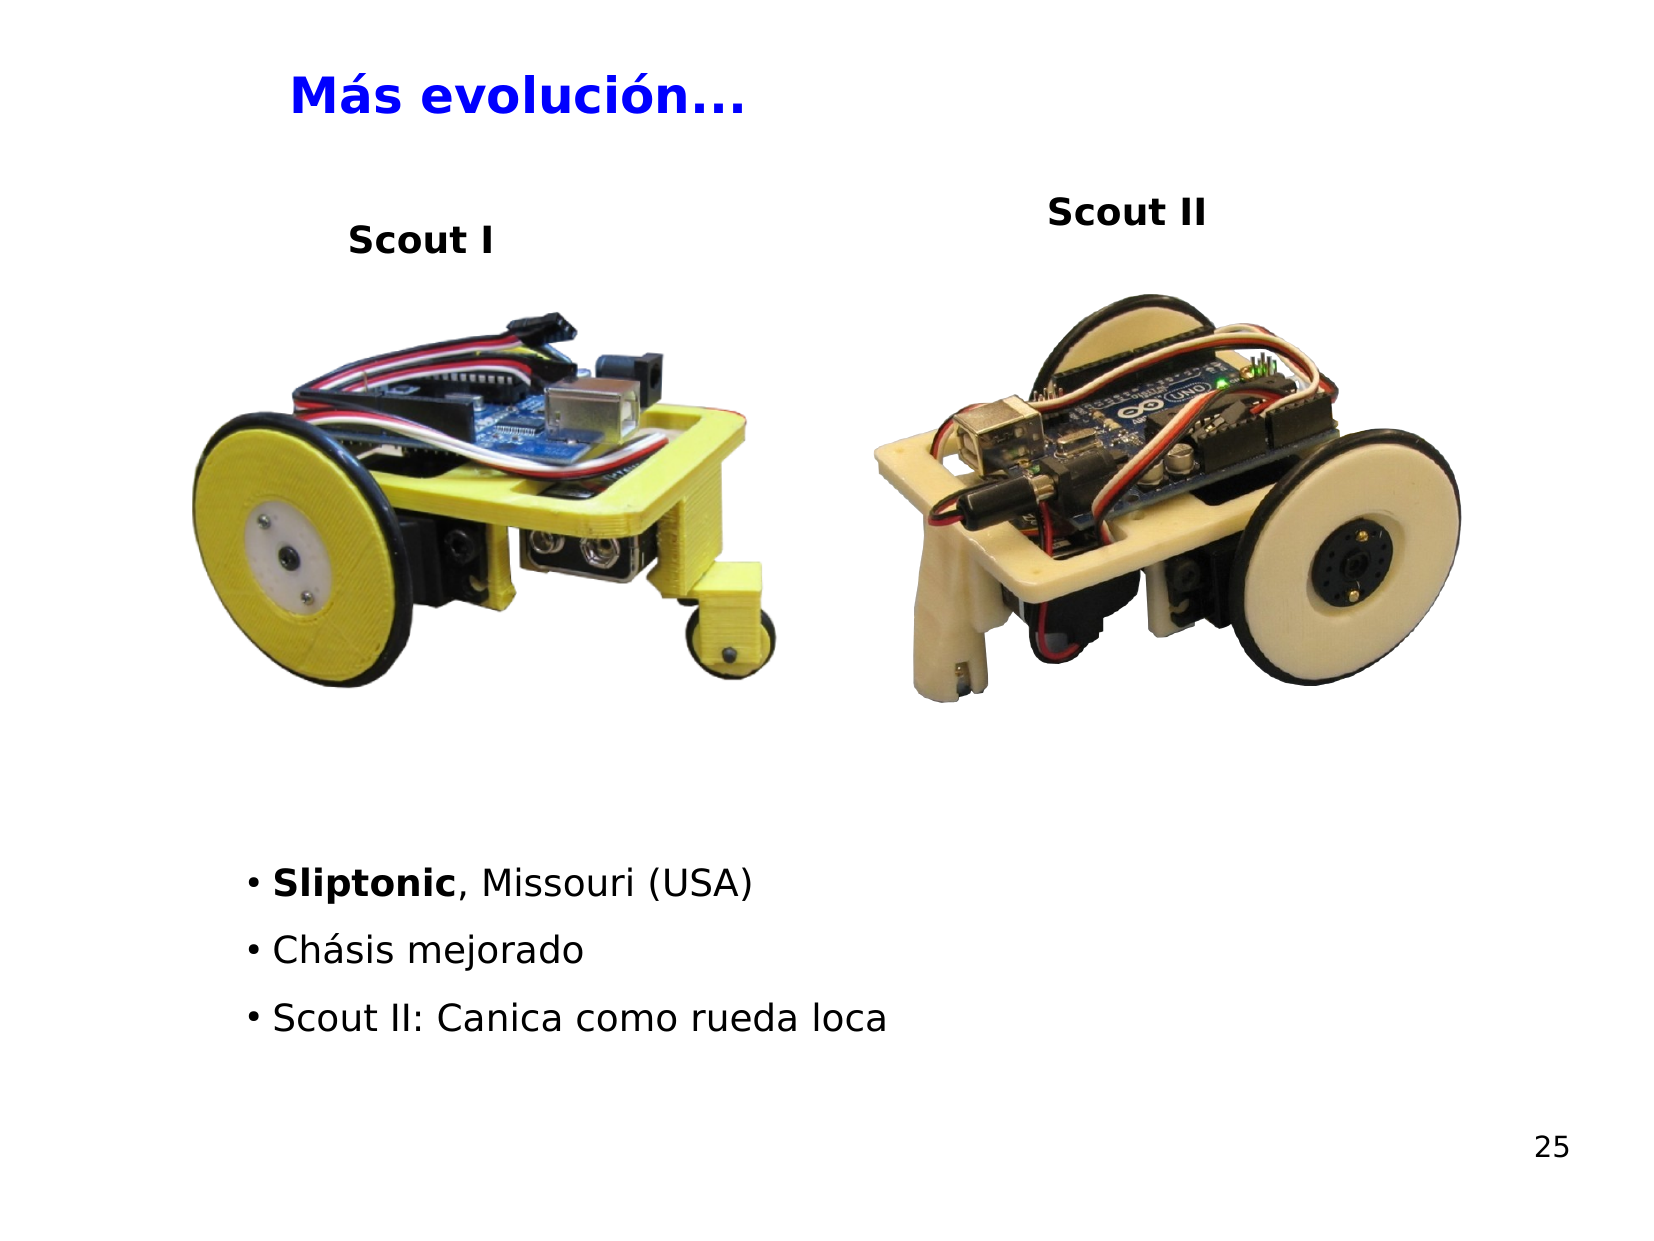

Más evolución...
Scout II
Scout I
 Sliptonic, Missouri (USA)
 Chásis mejorado
 Scout II: Canica como rueda loca
25